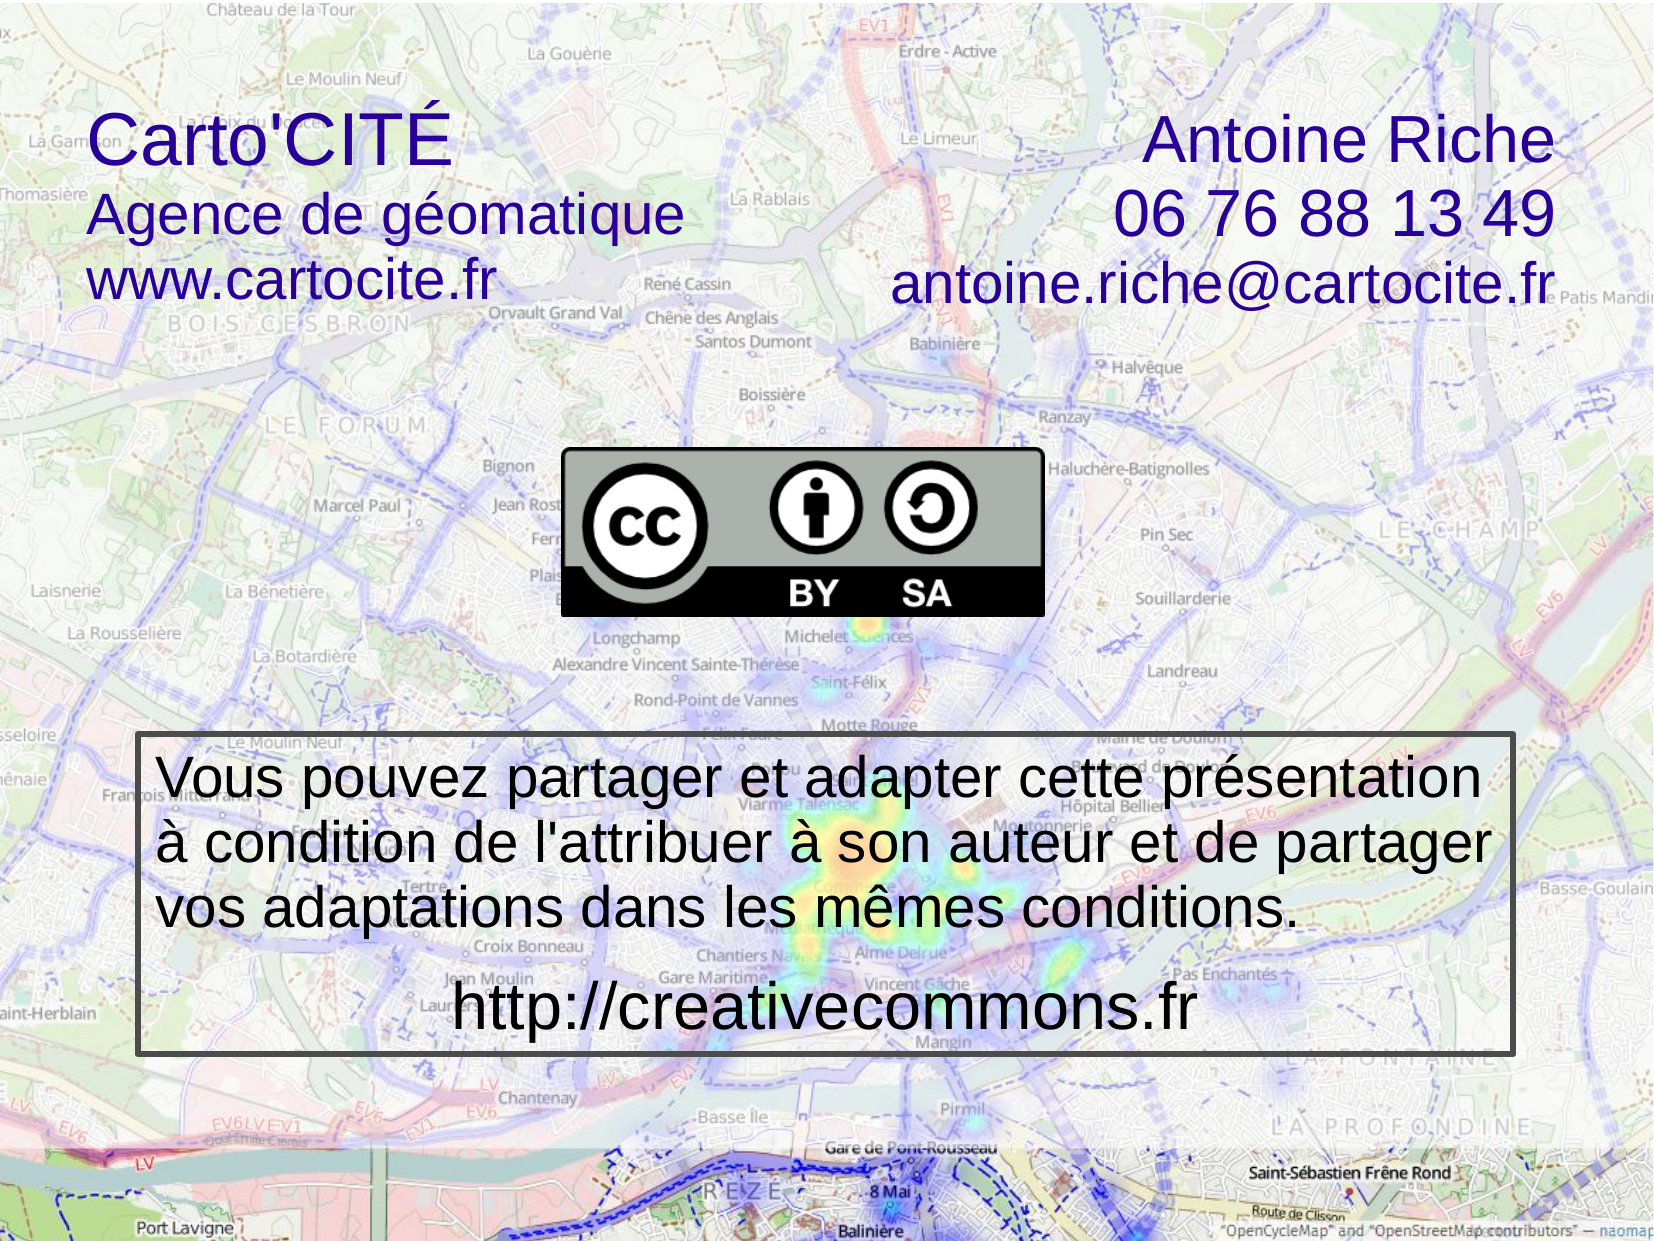

Carto'CITÉ
Agence de géomatique
www.cartocite.fr
Antoine Riche
06 76 88 13 49
antoine.riche@cartocite.fr
Vous pouvez partager et adapter cette présentation
à condition de l'attribuer à son auteur et de partager
vos adaptations dans les mêmes conditions.
http://creativecommons.fr